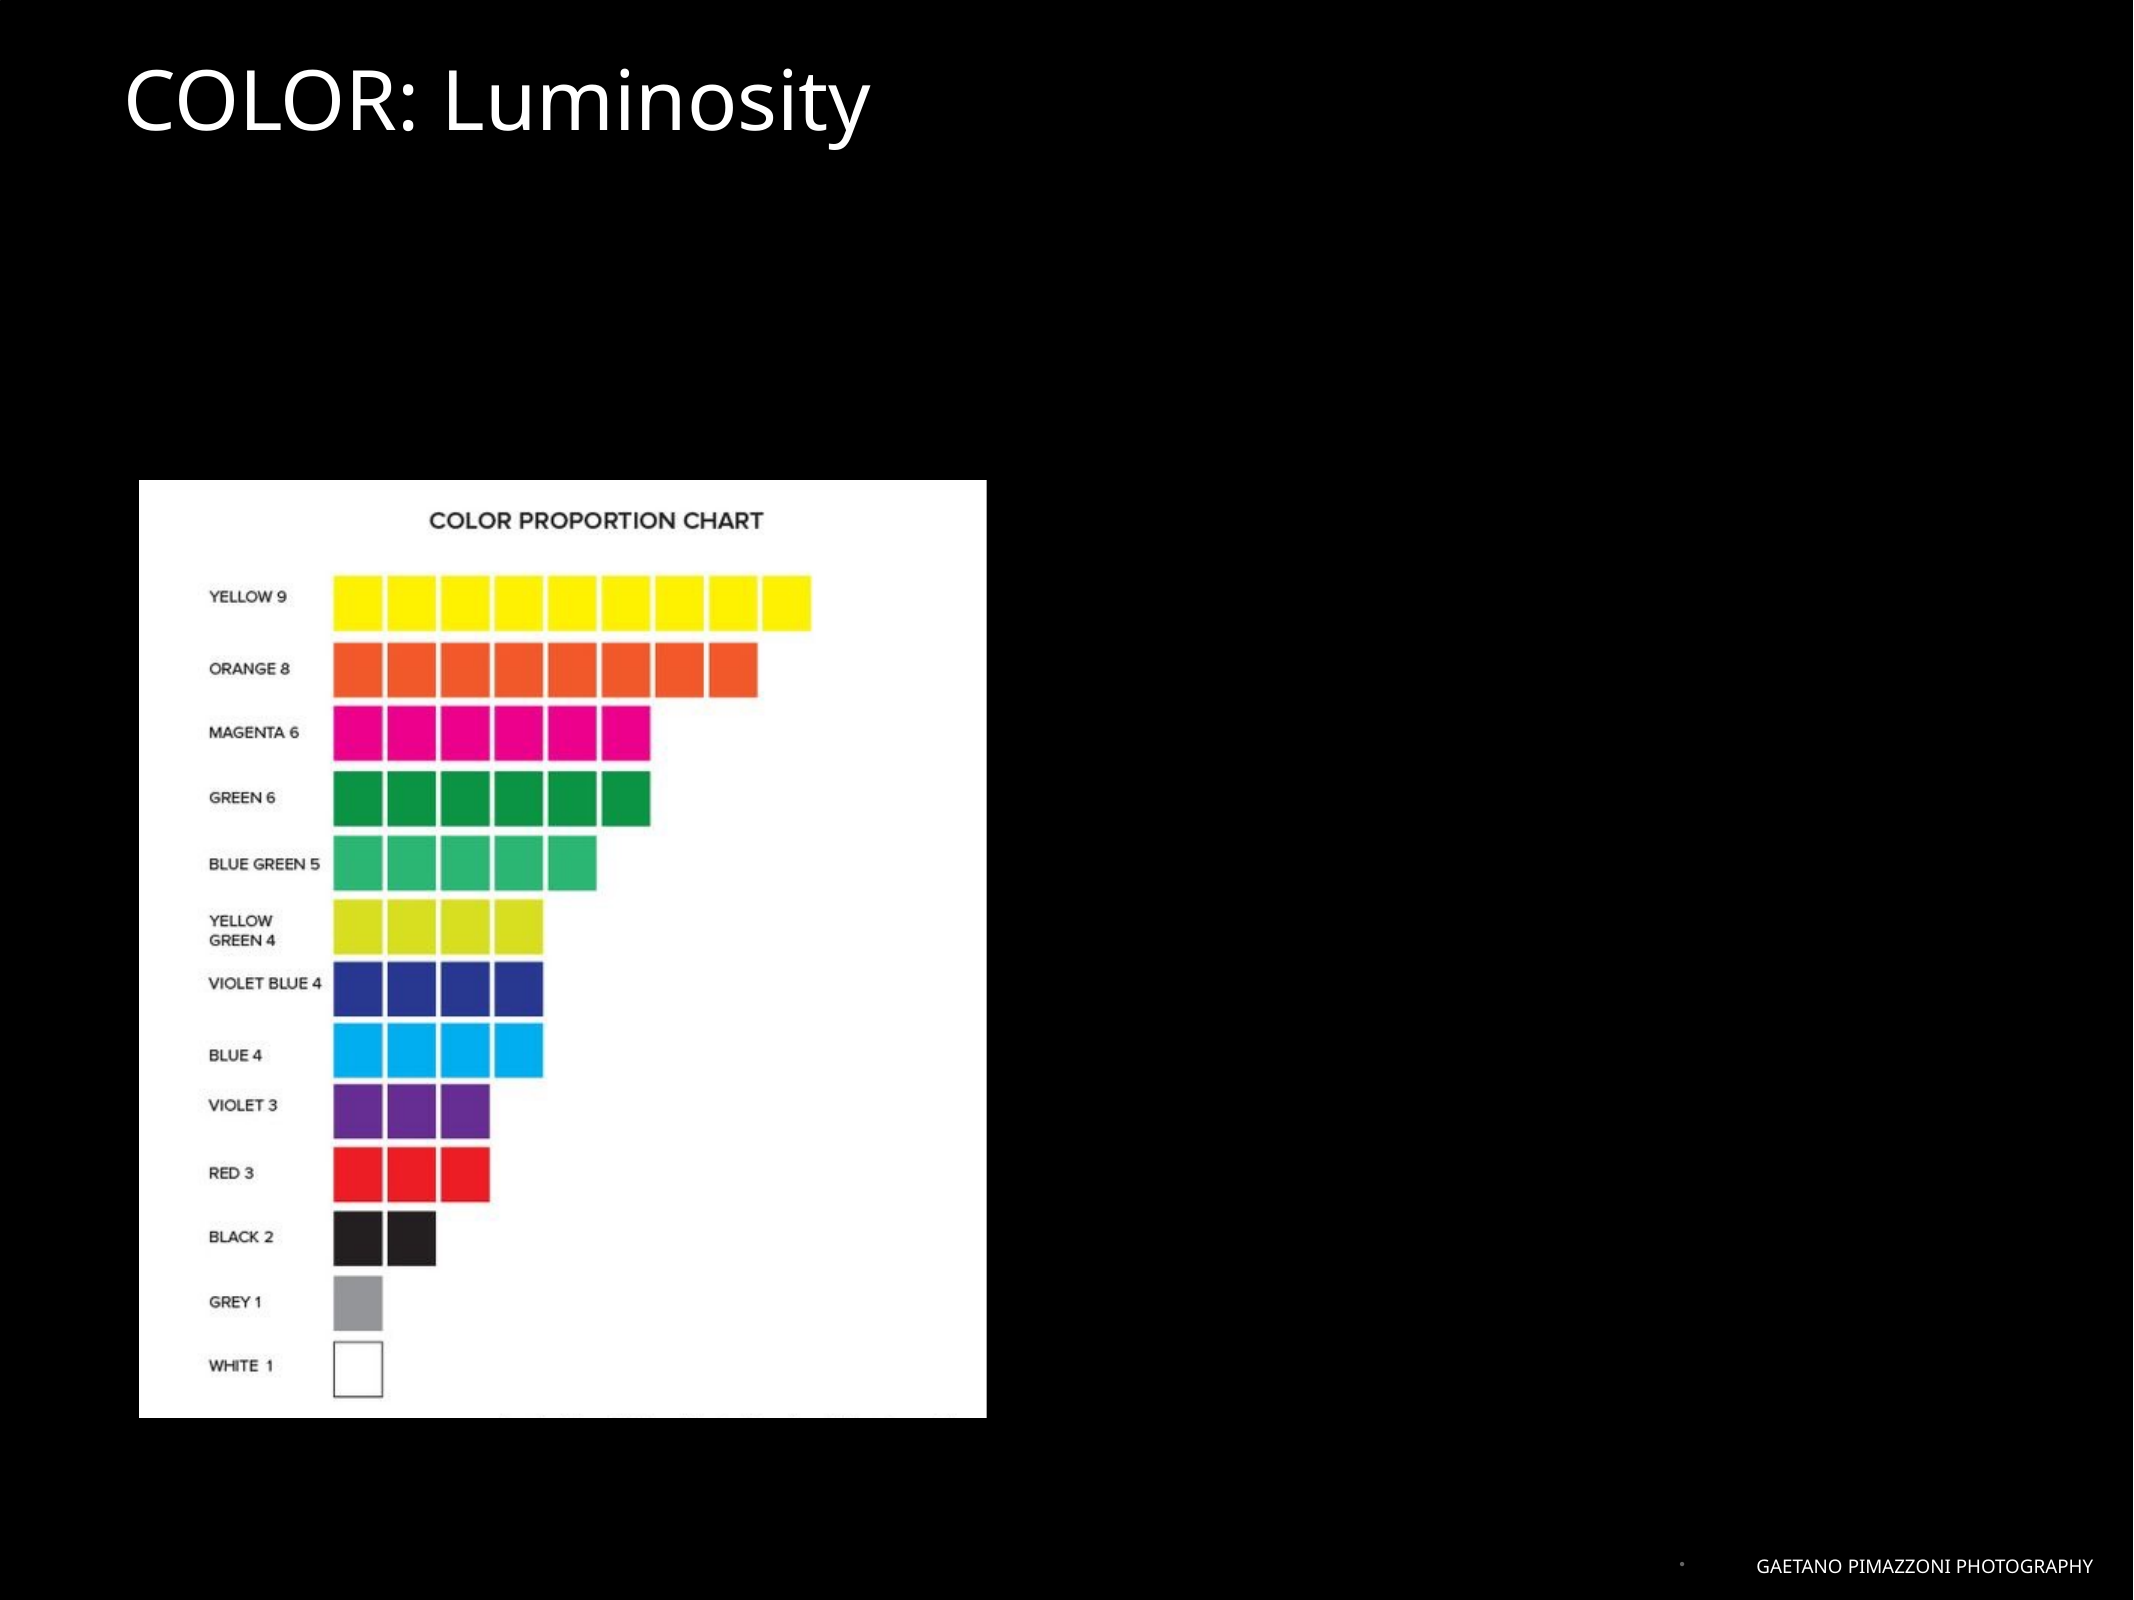

# COLOR: Luminosity
The “relative” brightness of colors also influence how our eyes perceive the color contrast.
Goethe gives a number of luminosity at each color.
He thought that much higher is the luminosity, smaller should be the area of this color in the frame with the purpose to reach the equilibrium.
GAETANO PIMAZZONI PHOTOGRAPHY